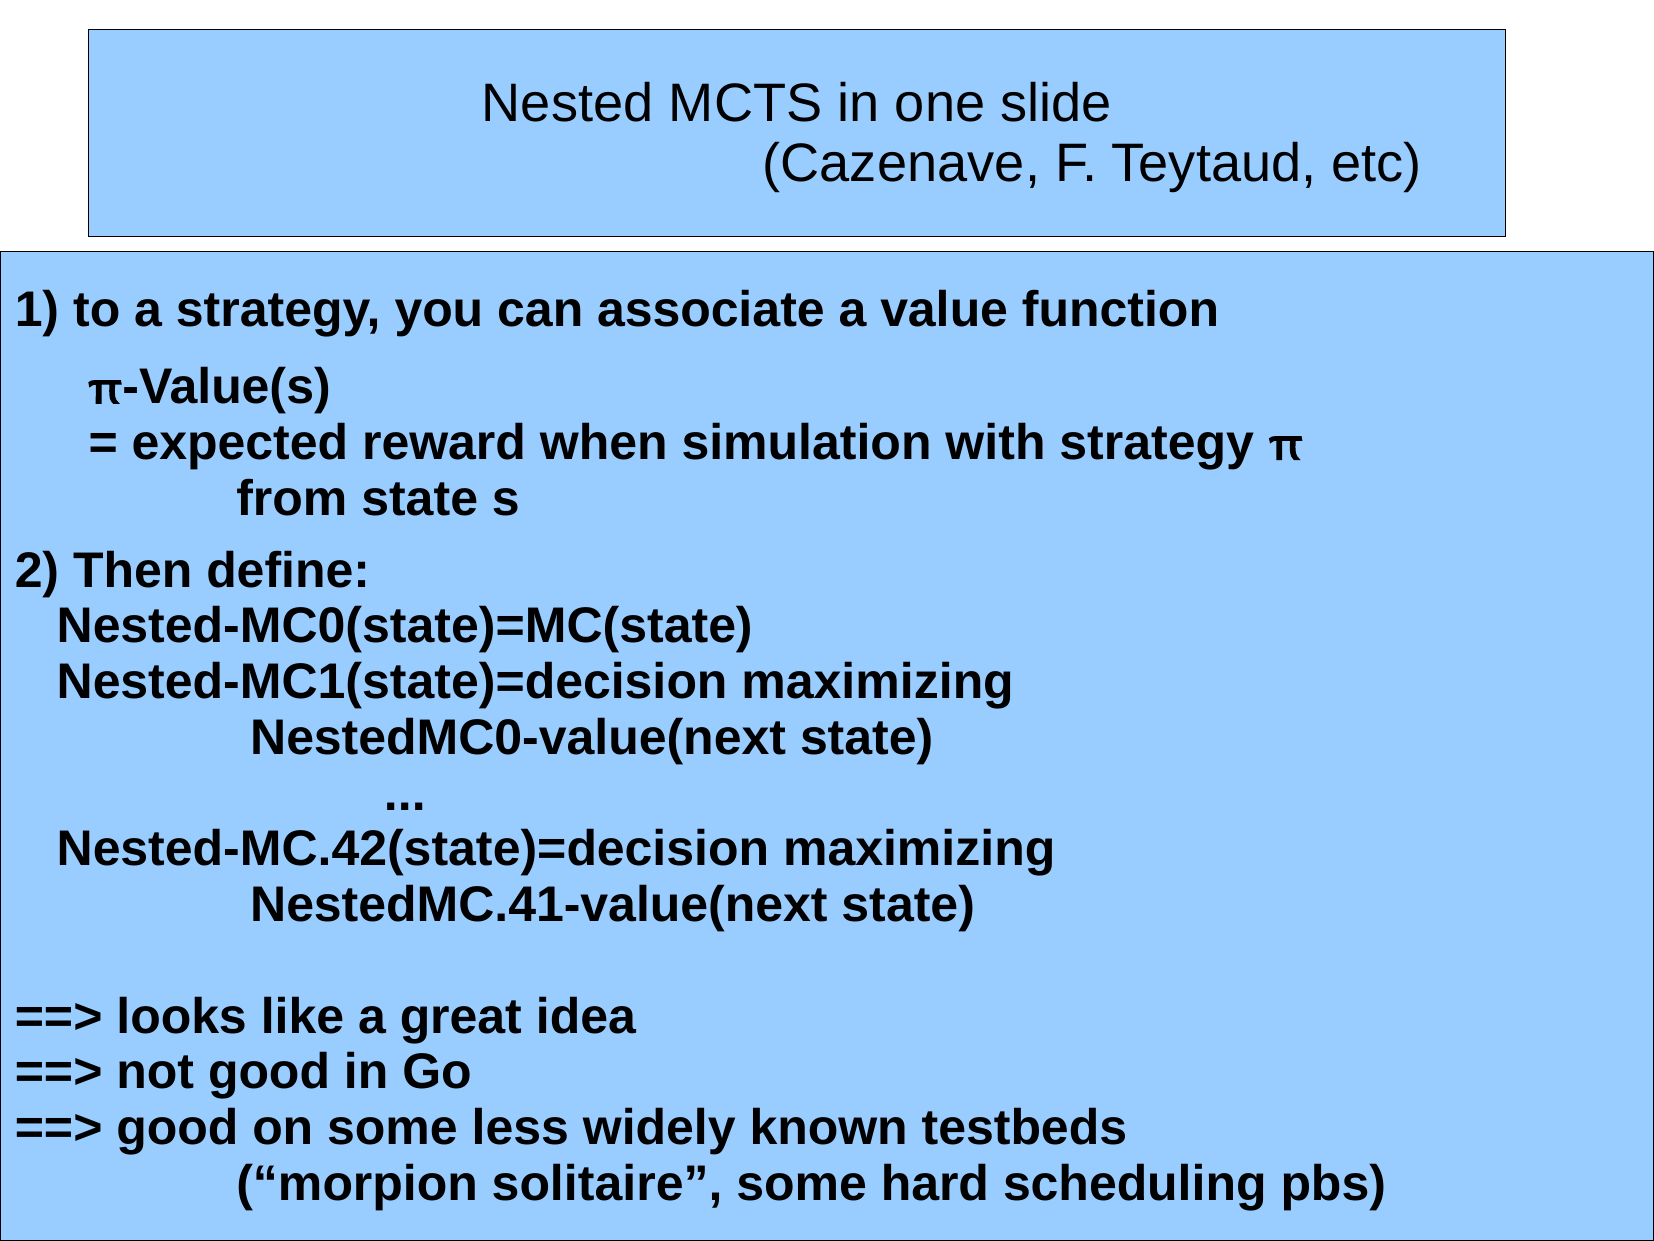

Nested MCTS in one slide
								(Cazenave, F. Teytaud, etc)
1) to a strategy, you can associate a value function
	-Value(s)
	= expected reward when simulation with strategy 
			from state s
2) Then define:
 Nested-MC0(state)=MC(state)
 Nested-MC1(state)=decision maximizing
			 NestedMC0-value(next state)
					...
 Nested-MC.42(state)=decision maximizing
			 NestedMC.41-value(next state)
==> looks like a great idea
==> not good in Go
==> good on some less widely known testbeds
 			(“morpion solitaire”, some hard scheduling pbs)